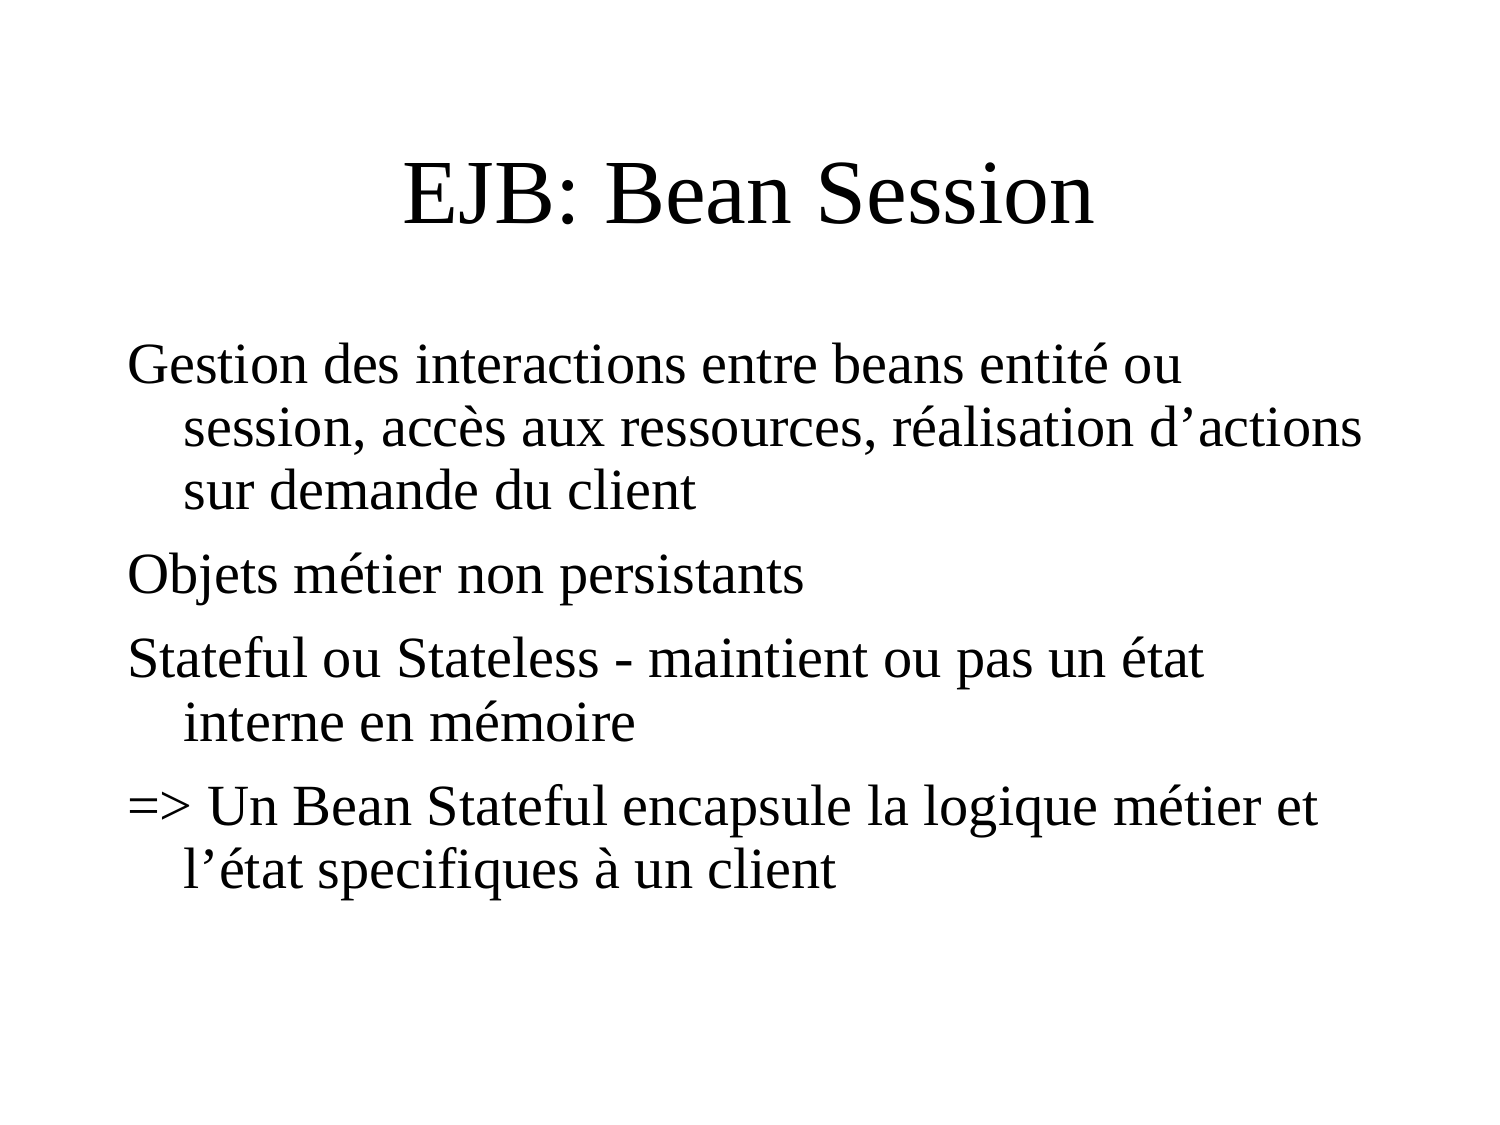

# EJB: Bean Session
Gestion des interactions entre beans entité ou session, accès aux ressources, réalisation d’actions sur demande du client
Objets métier non persistants
Stateful ou Stateless - maintient ou pas un état interne en mémoire
=> Un Bean Stateful encapsule la logique métier et l’état specifiques à un client